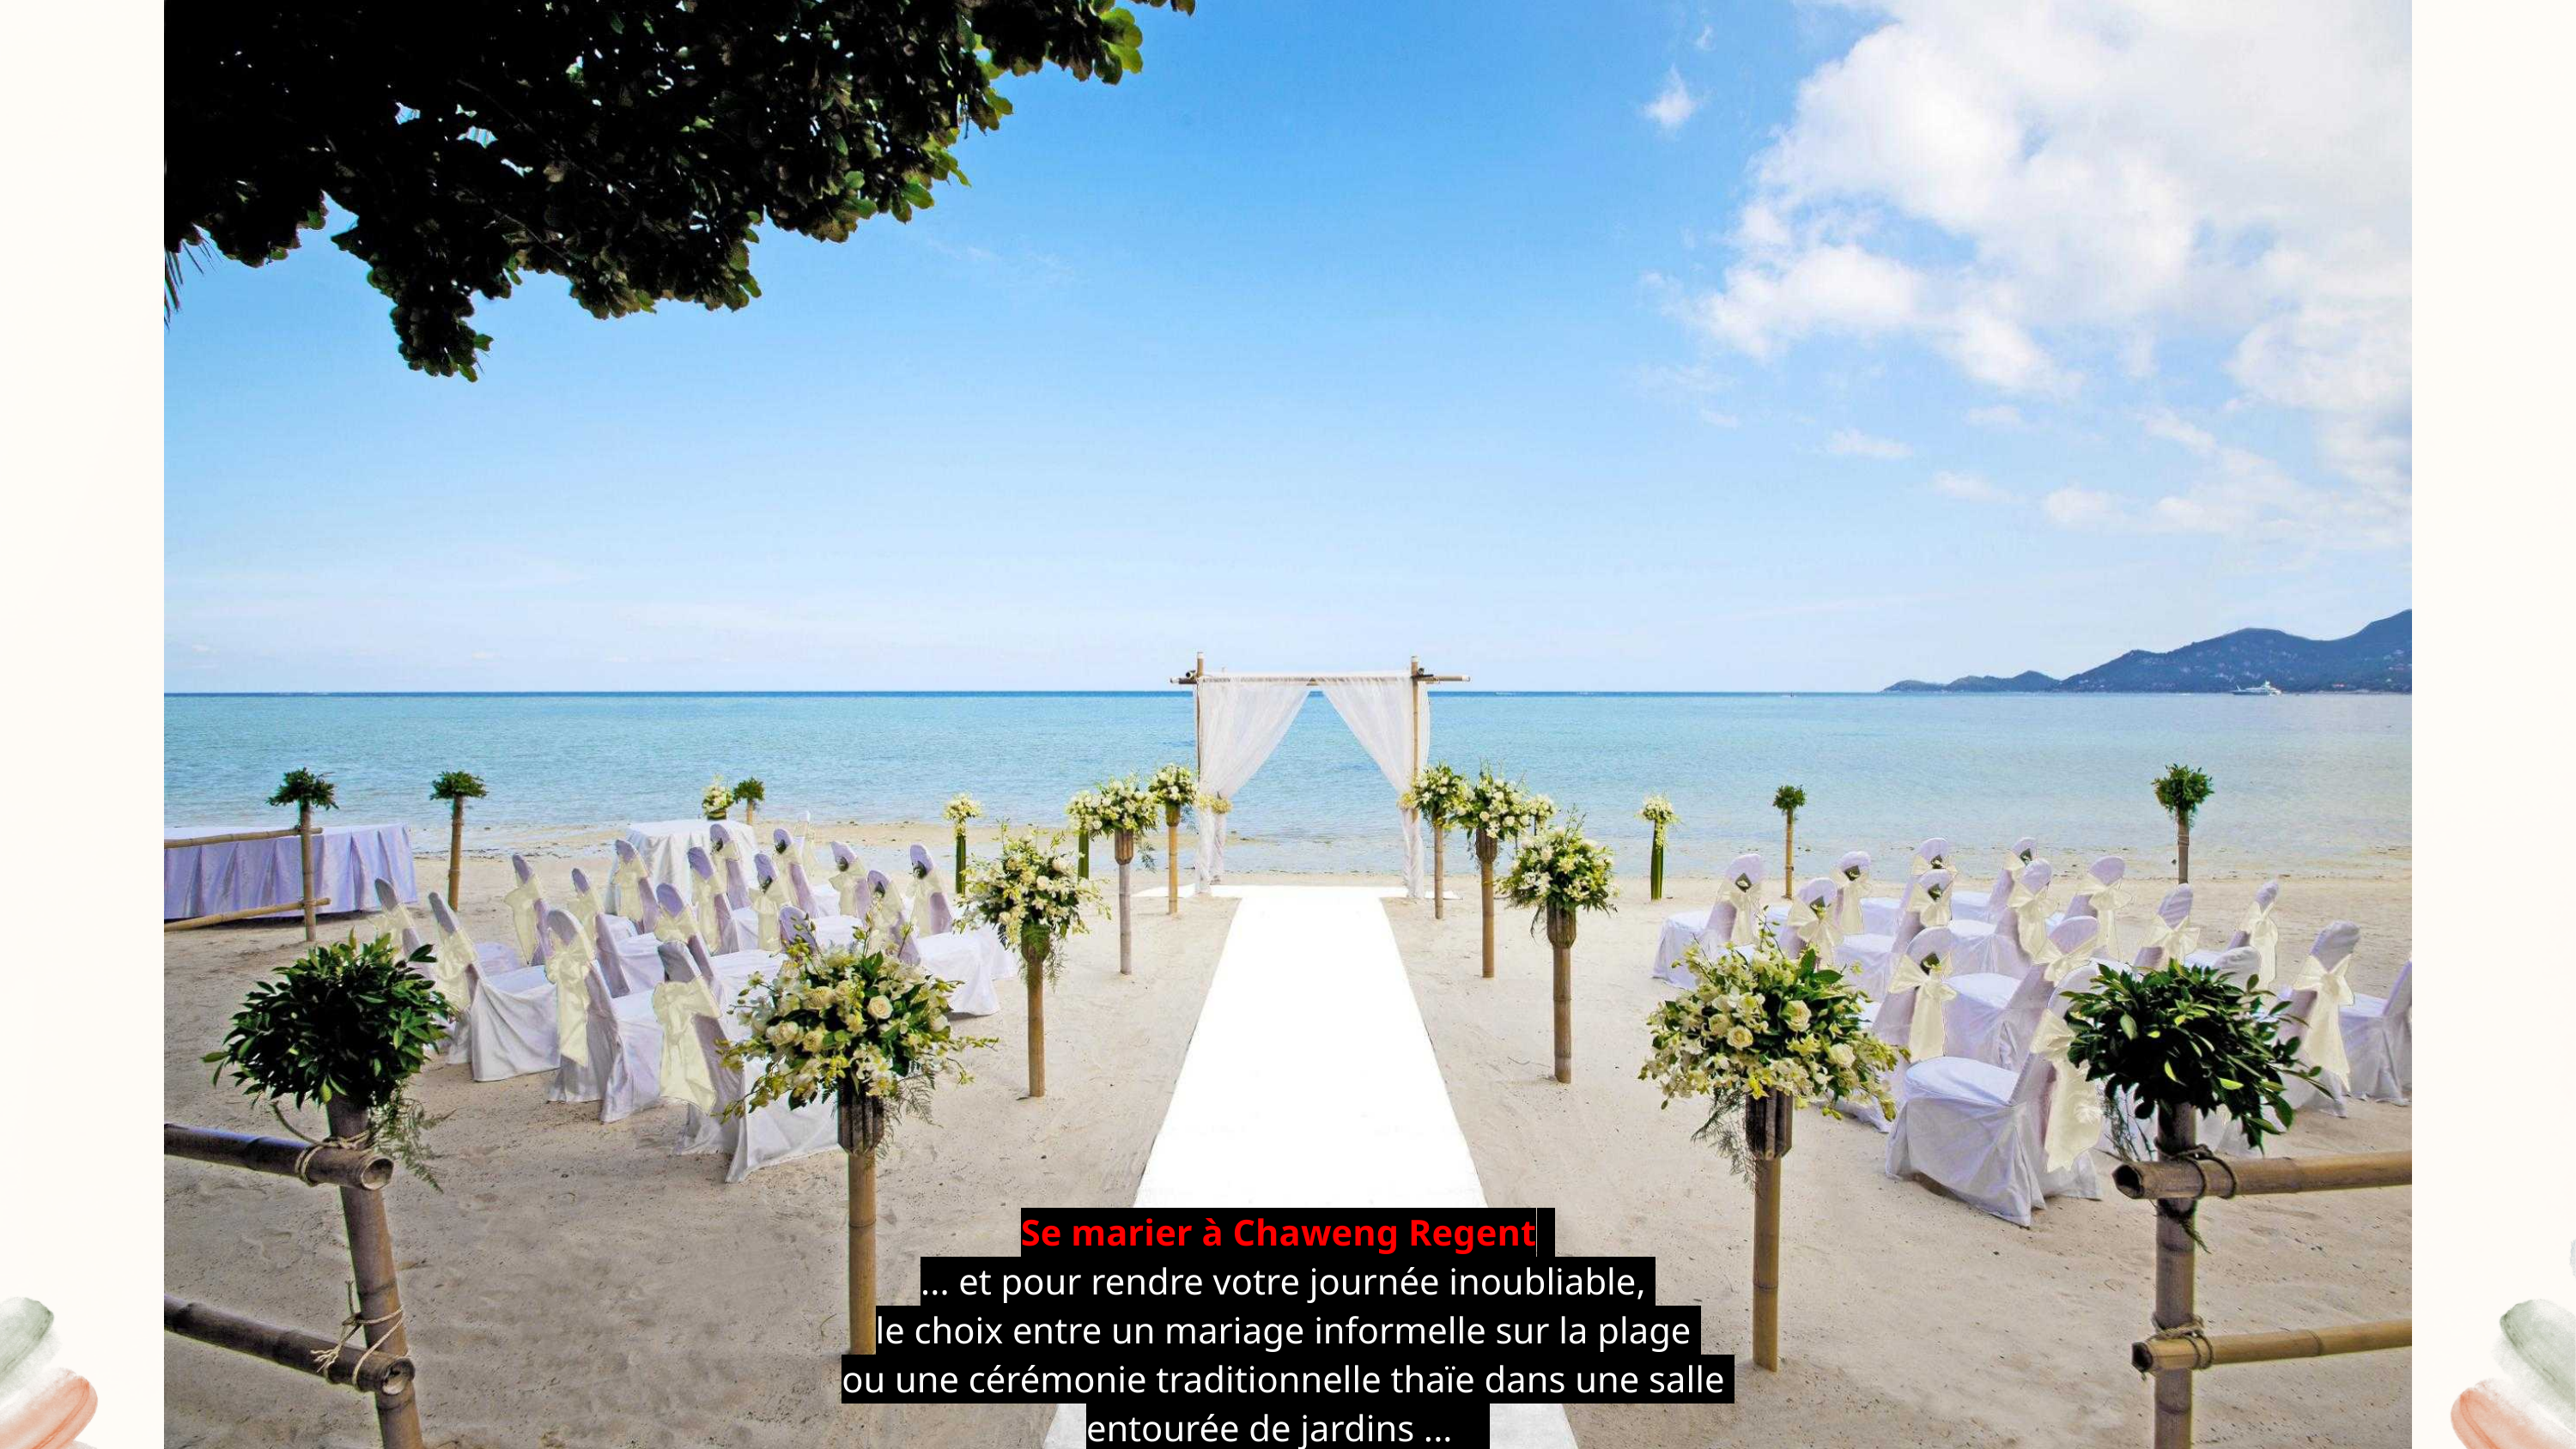

Se marier à Chaweng Regent
... et pour rendre votre journée inoubliable,
le choix entre un mariage informelle sur la plage
ou une cérémonie traditionnelle thaïe dans une salle
entourée de jardins ...